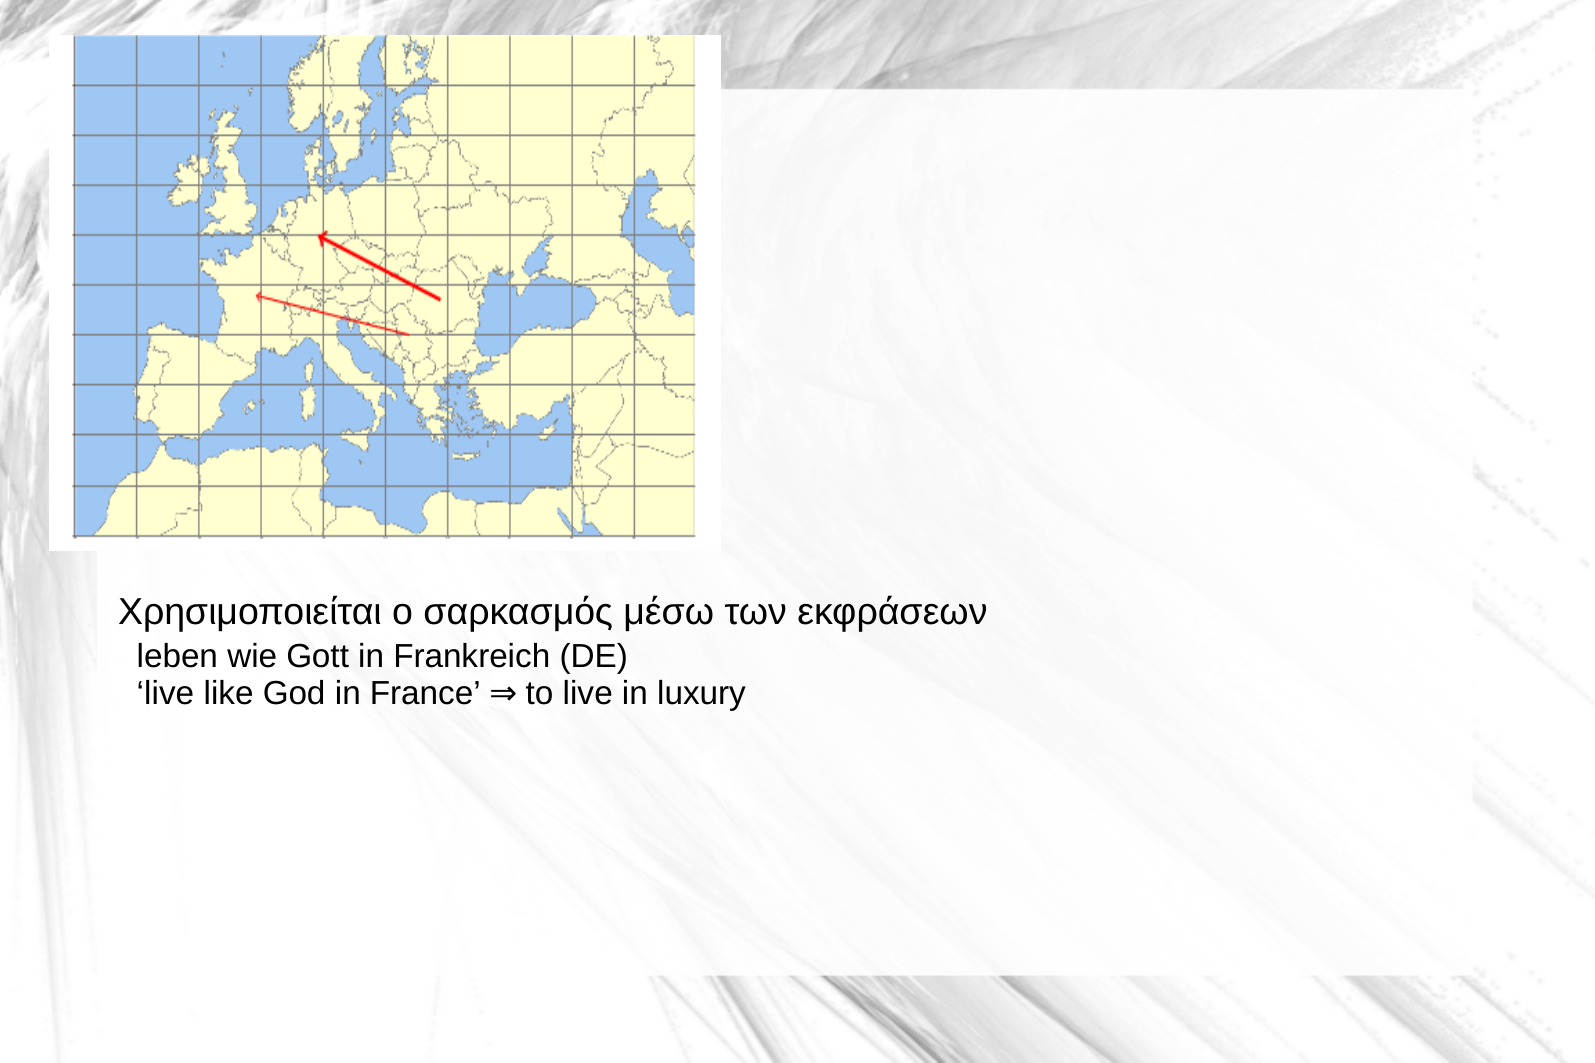

Χρησιμοποιείται ο σαρκασμός μέσω των εκφράσεων
leben wie Gott in Frankreich (DE)
‘live like God in France’ ⇒ to live in luxury